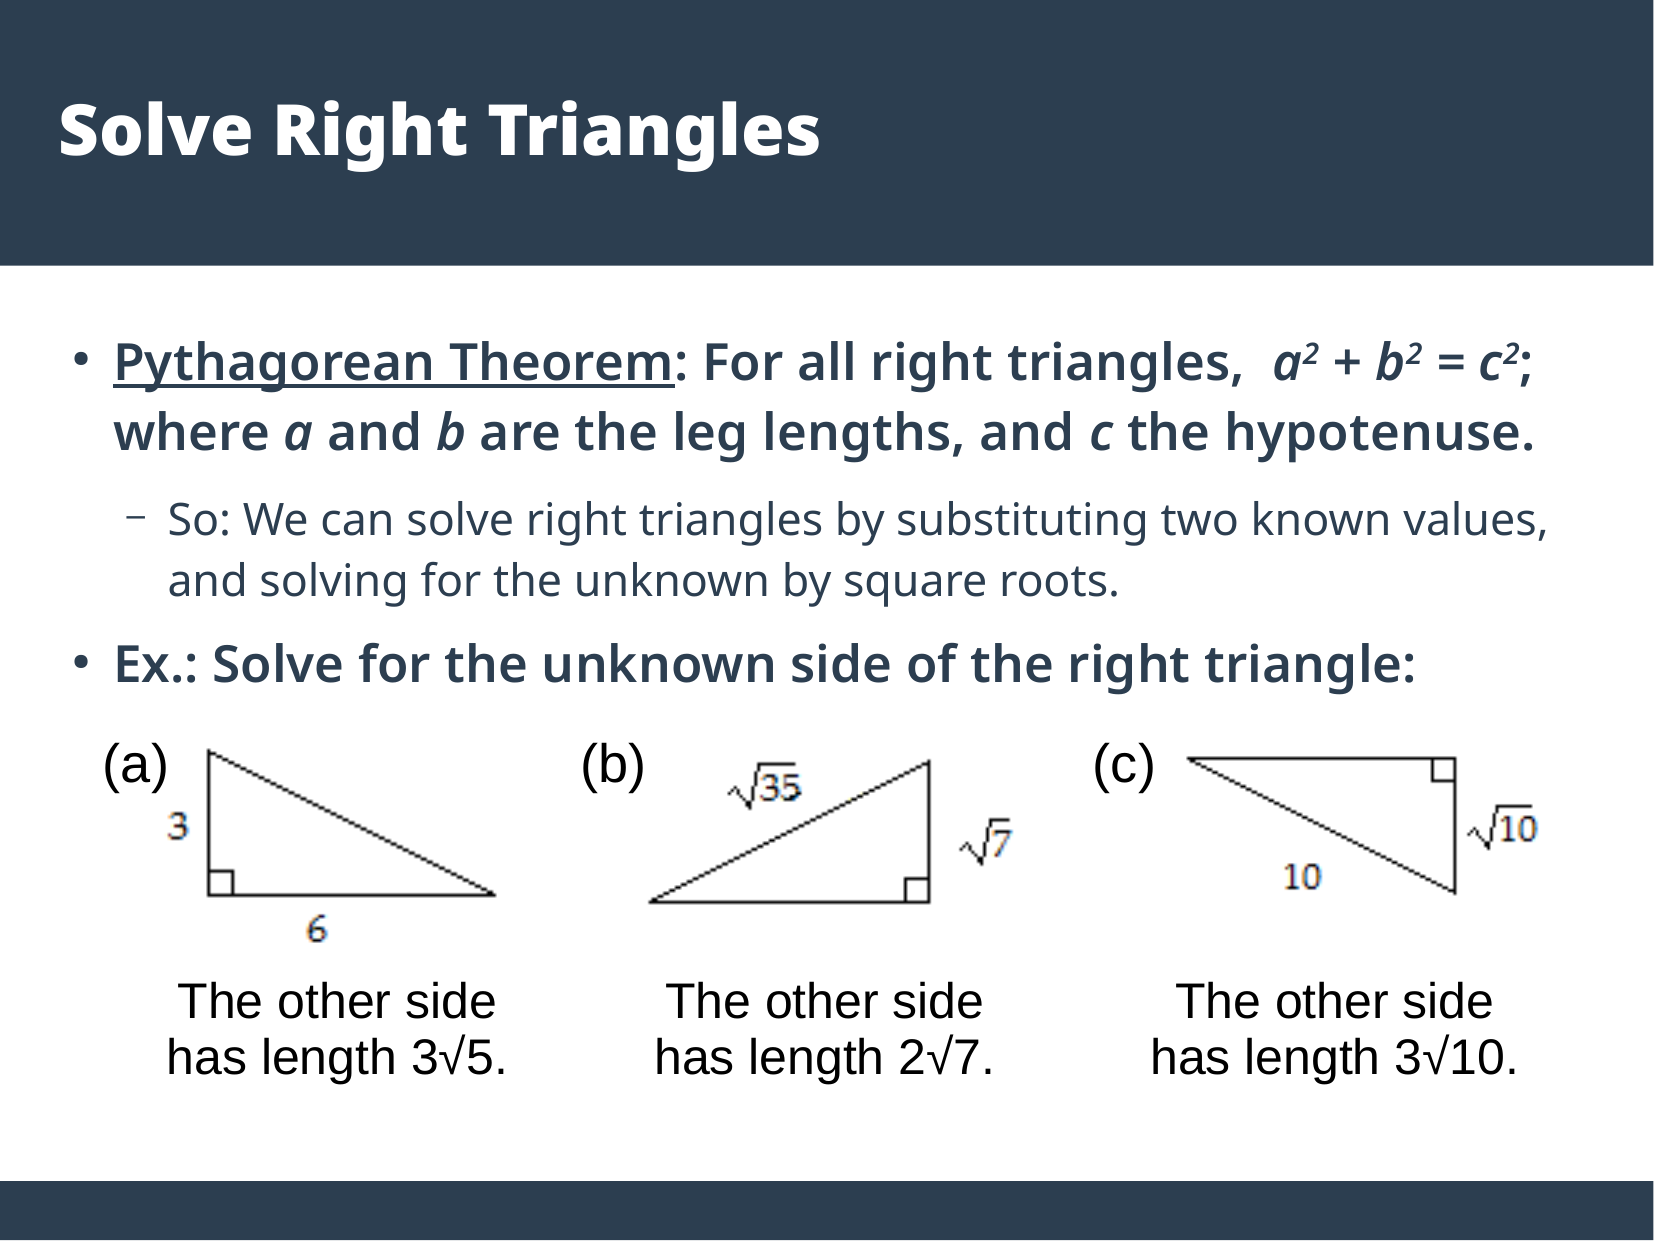

# Solve Right Triangles
Pythagorean Theorem: For all right triangles, a2 + b2 = c2; where a and b are the leg lengths, and c the hypotenuse.
So: We can solve right triangles by substituting two known values, and solving for the unknown by square roots.
Ex.: Solve for the unknown side of the right triangle:
(a)
(b)
(c)
The other side has length 3√5.
The other side has length 2√7.
The other side has length 3√10.